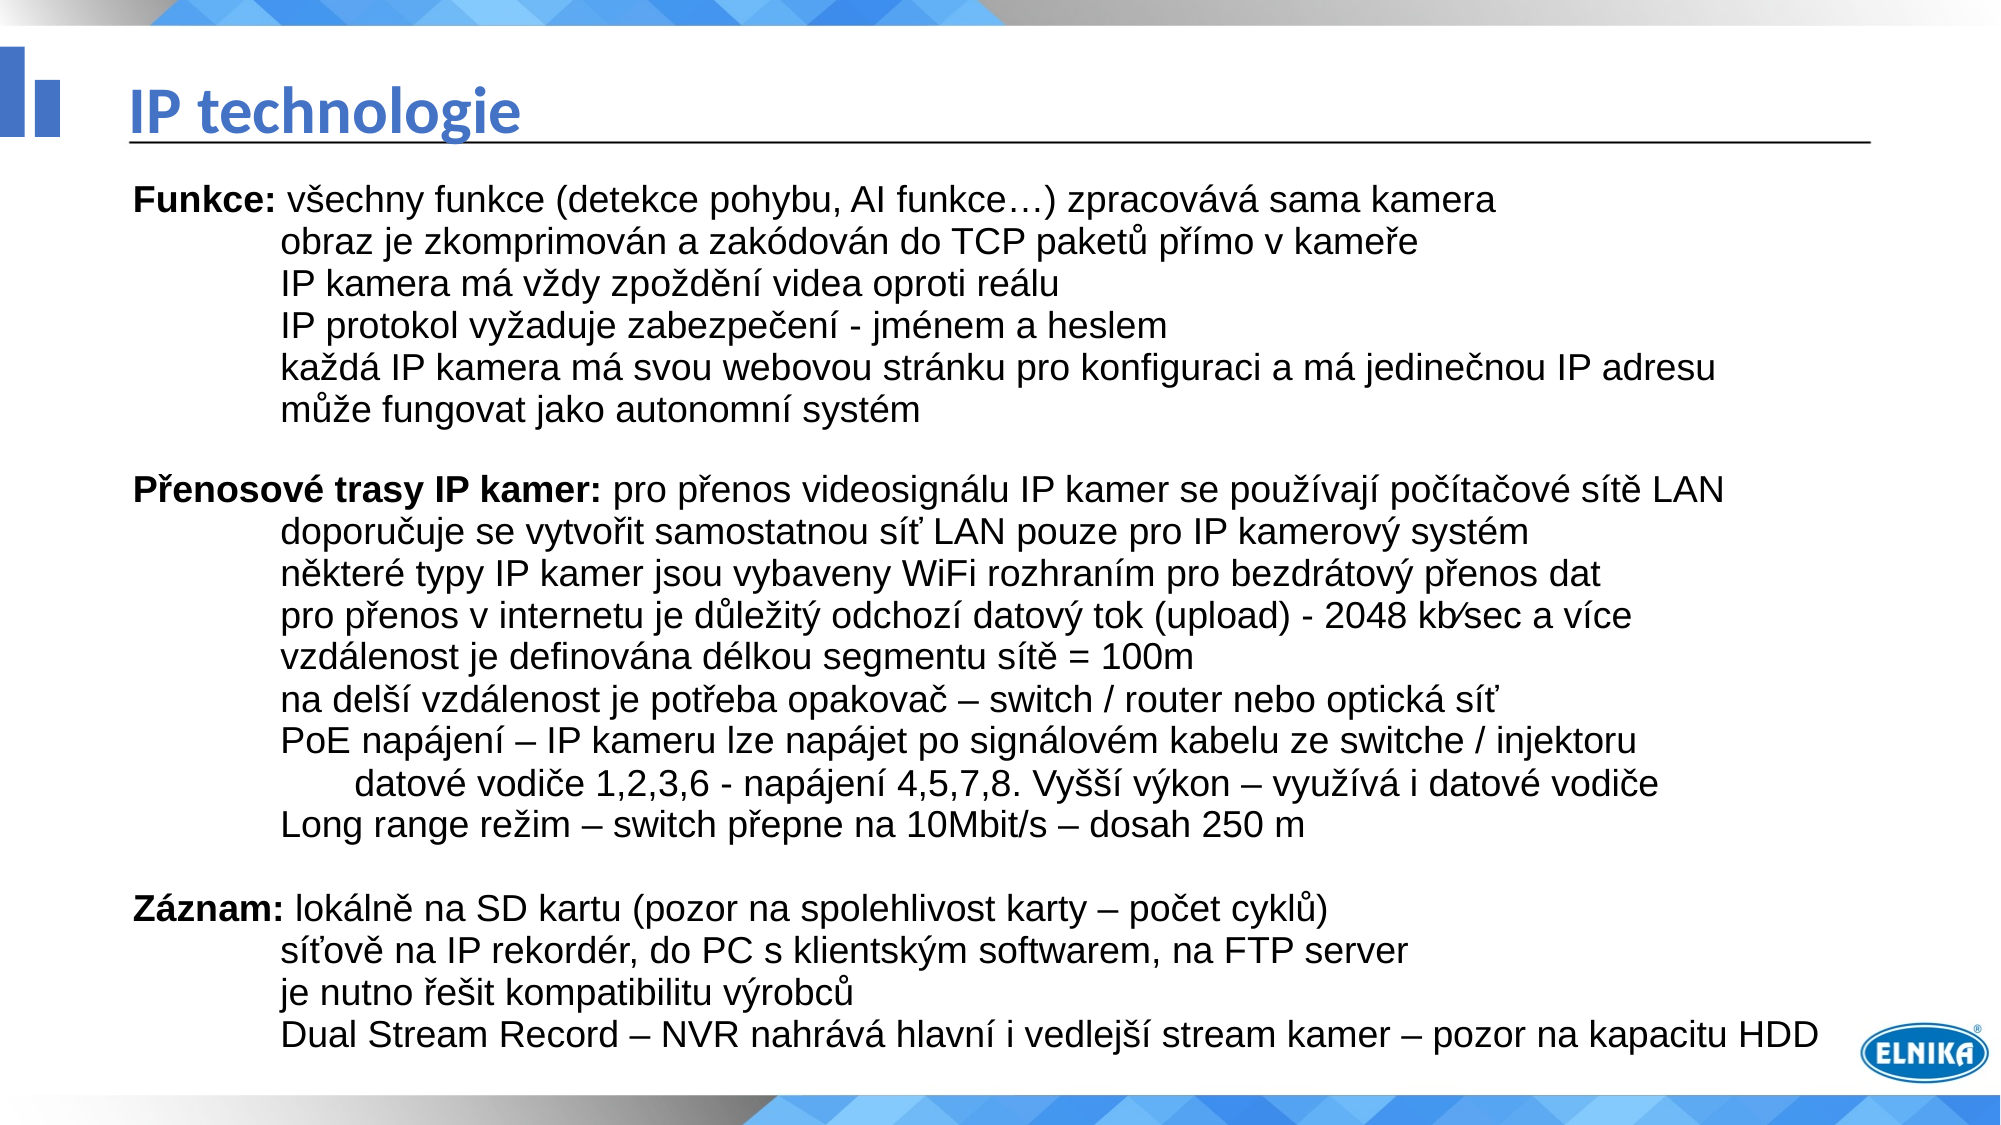

IP technologie
Funkce: všechny funkce (detekce pohybu, AI funkce…) zpracovává sama kamera
		obraz je zkomprimován a zakódován do TCP paketů přímo v kameře								IP kamera má vždy zpoždění videa oproti reálu
		IP protokol vyžaduje zabezpečení - jménem a heslem
		každá IP kamera má svou webovou stránku pro konfiguraci a má jedinečnou IP adresu
		může fungovat jako autonomní systém
Přenosové trasy IP kamer: pro přenos videosignálu IP kamer se používají počítačové sítě LAN
		doporučuje se vytvořit samostatnou síť LAN pouze pro IP kamerový systém
		některé typy IP kamer jsou vybaveny WiFi rozhraním pro bezdrátový přenos dat
		pro přenos v internetu je důležitý odchozí datový tok (upload) - 2048 kb⁄sec a více
		vzdálenost je definována délkou segmentu sítě = 100m
		na delší vzdálenost je potřeba opakovač – switch / router nebo optická síť
		PoE napájení – IP kameru lze napájet po signálovém kabelu ze switche / injektoru
			datové vodiče 1,2,3,6 - napájení 4,5,7,8. Vyšší výkon – využívá i datové vodiče
		Long range režim – switch přepne na 10Mbit/s – dosah 250 m
Záznam: lokálně na SD kartu (pozor na spolehlivost karty – počet cyklů)
		síťově na IP rekordér, do PC s klientským softwarem, na FTP server
		je nutno řešit kompatibilitu výrobců
		Dual Stream Record – NVR nahrává hlavní i vedlejší stream kamer – pozor na kapacitu HDD